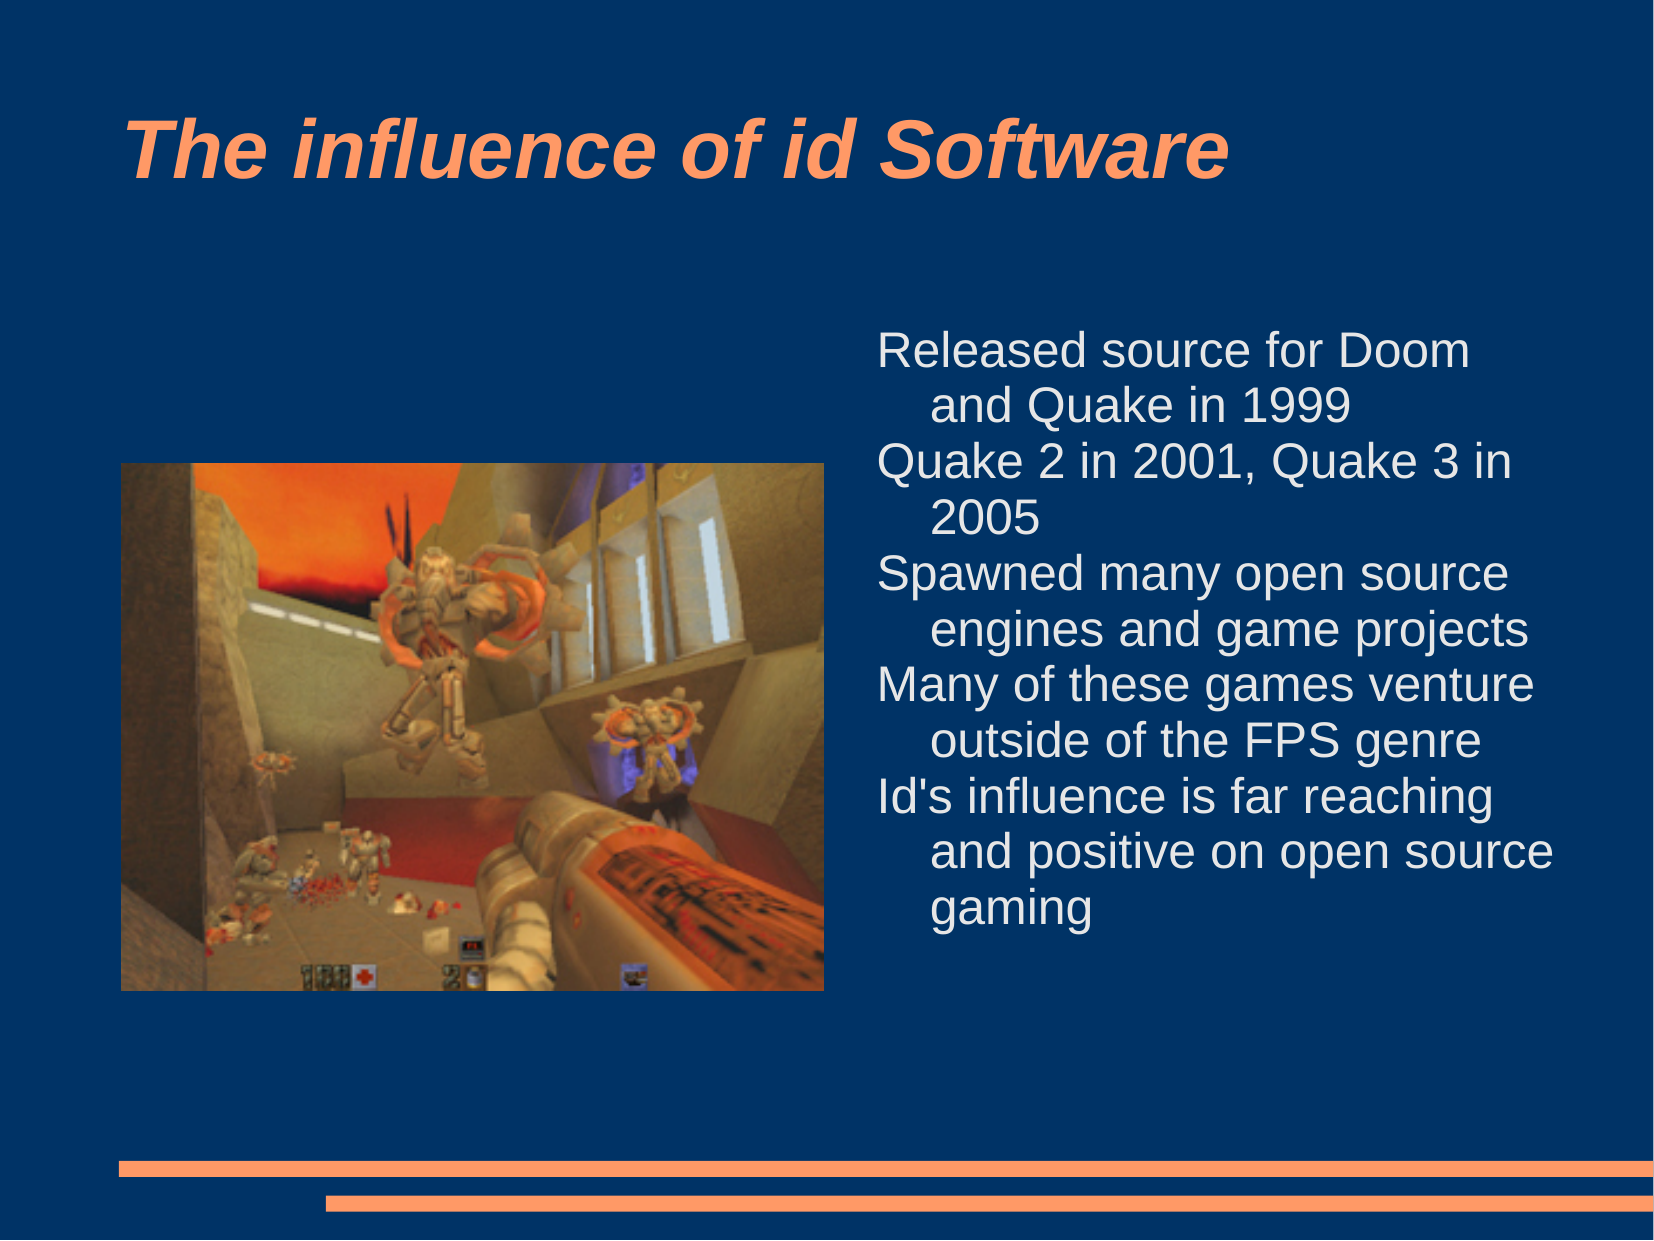

# The influence of id Software
Released source for Doom and Quake in 1999
Quake 2 in 2001, Quake 3 in 2005
Spawned many open source engines and game projects
Many of these games venture outside of the FPS genre
Id's influence is far reaching and positive on open source gaming